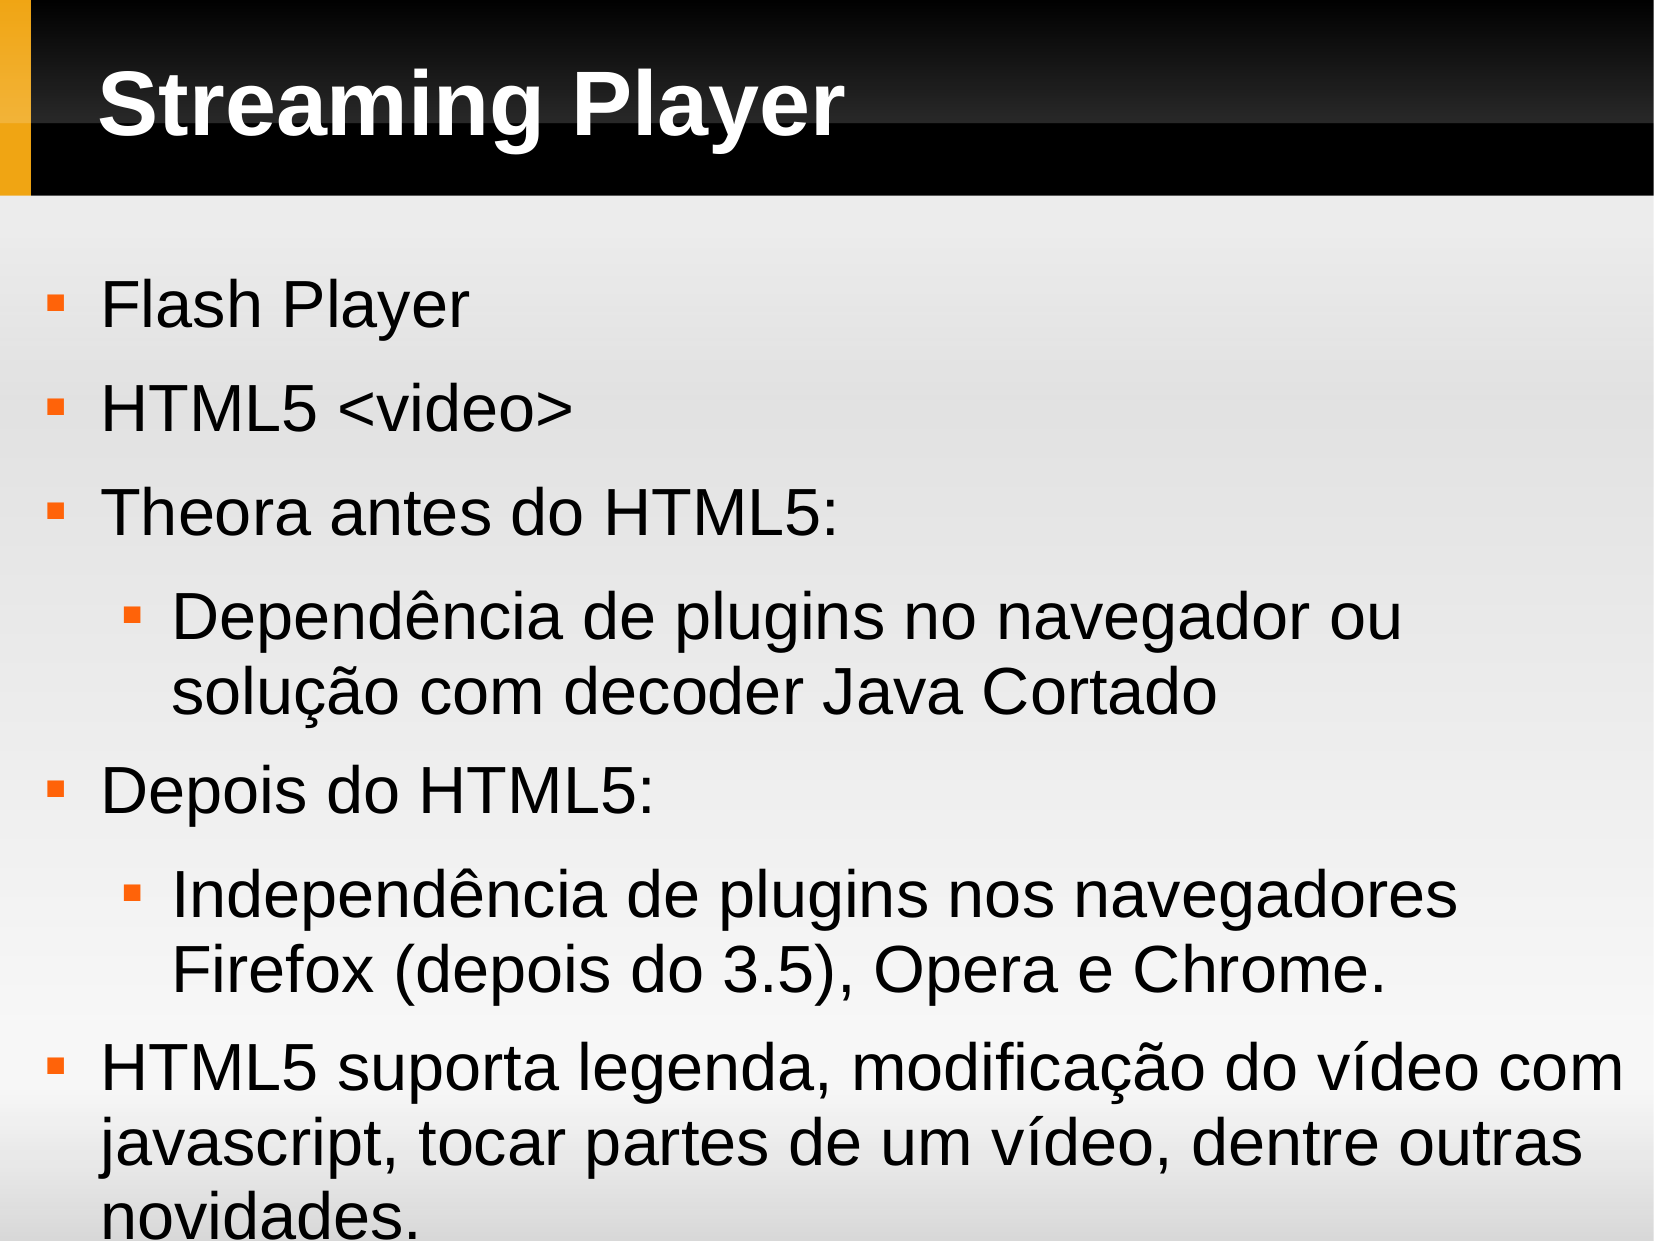

# Streaming Player
Flash Player
HTML5 <video>
Theora antes do HTML5:
Dependência de plugins no navegador ou solução com decoder Java Cortado
Depois do HTML5:
Independência de plugins nos navegadores Firefox (depois do 3.5), Opera e Chrome.
HTML5 suporta legenda, modificação do vídeo com javascript, tocar partes de um vídeo, dentre outras novidades.